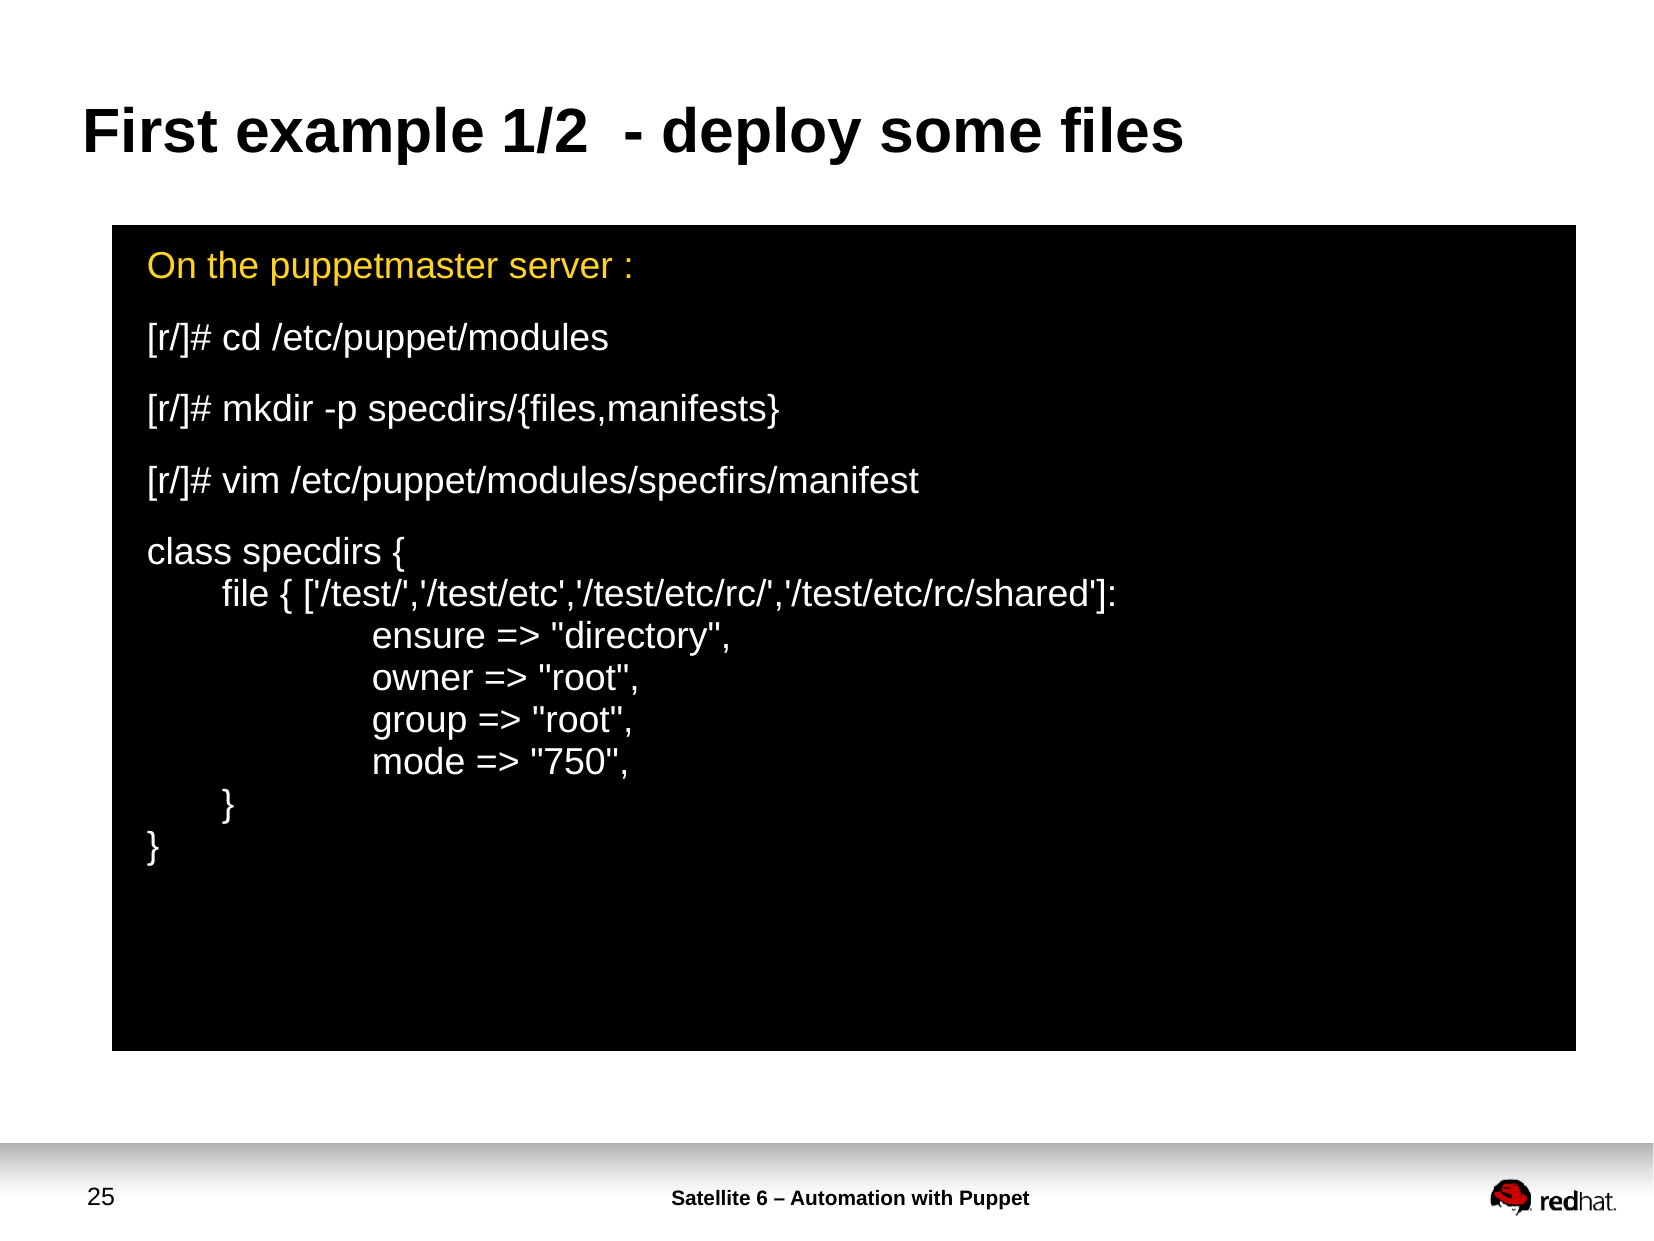

# First example 1/2 - deploy some files
On the puppetmaster server :
[r/]# cd /etc/puppet/modules
[r/]# mkdir -p specdirs/{files,manifests}
[r/]# vim /etc/puppet/modules/specfirs/manifest
class specdirs {
	file { ['/test/','/test/etc','/test/etc/rc/','/test/etc/rc/shared']:
			ensure => "directory",
			owner => "root",
			group => "root",
			mode => "750",
	}
}